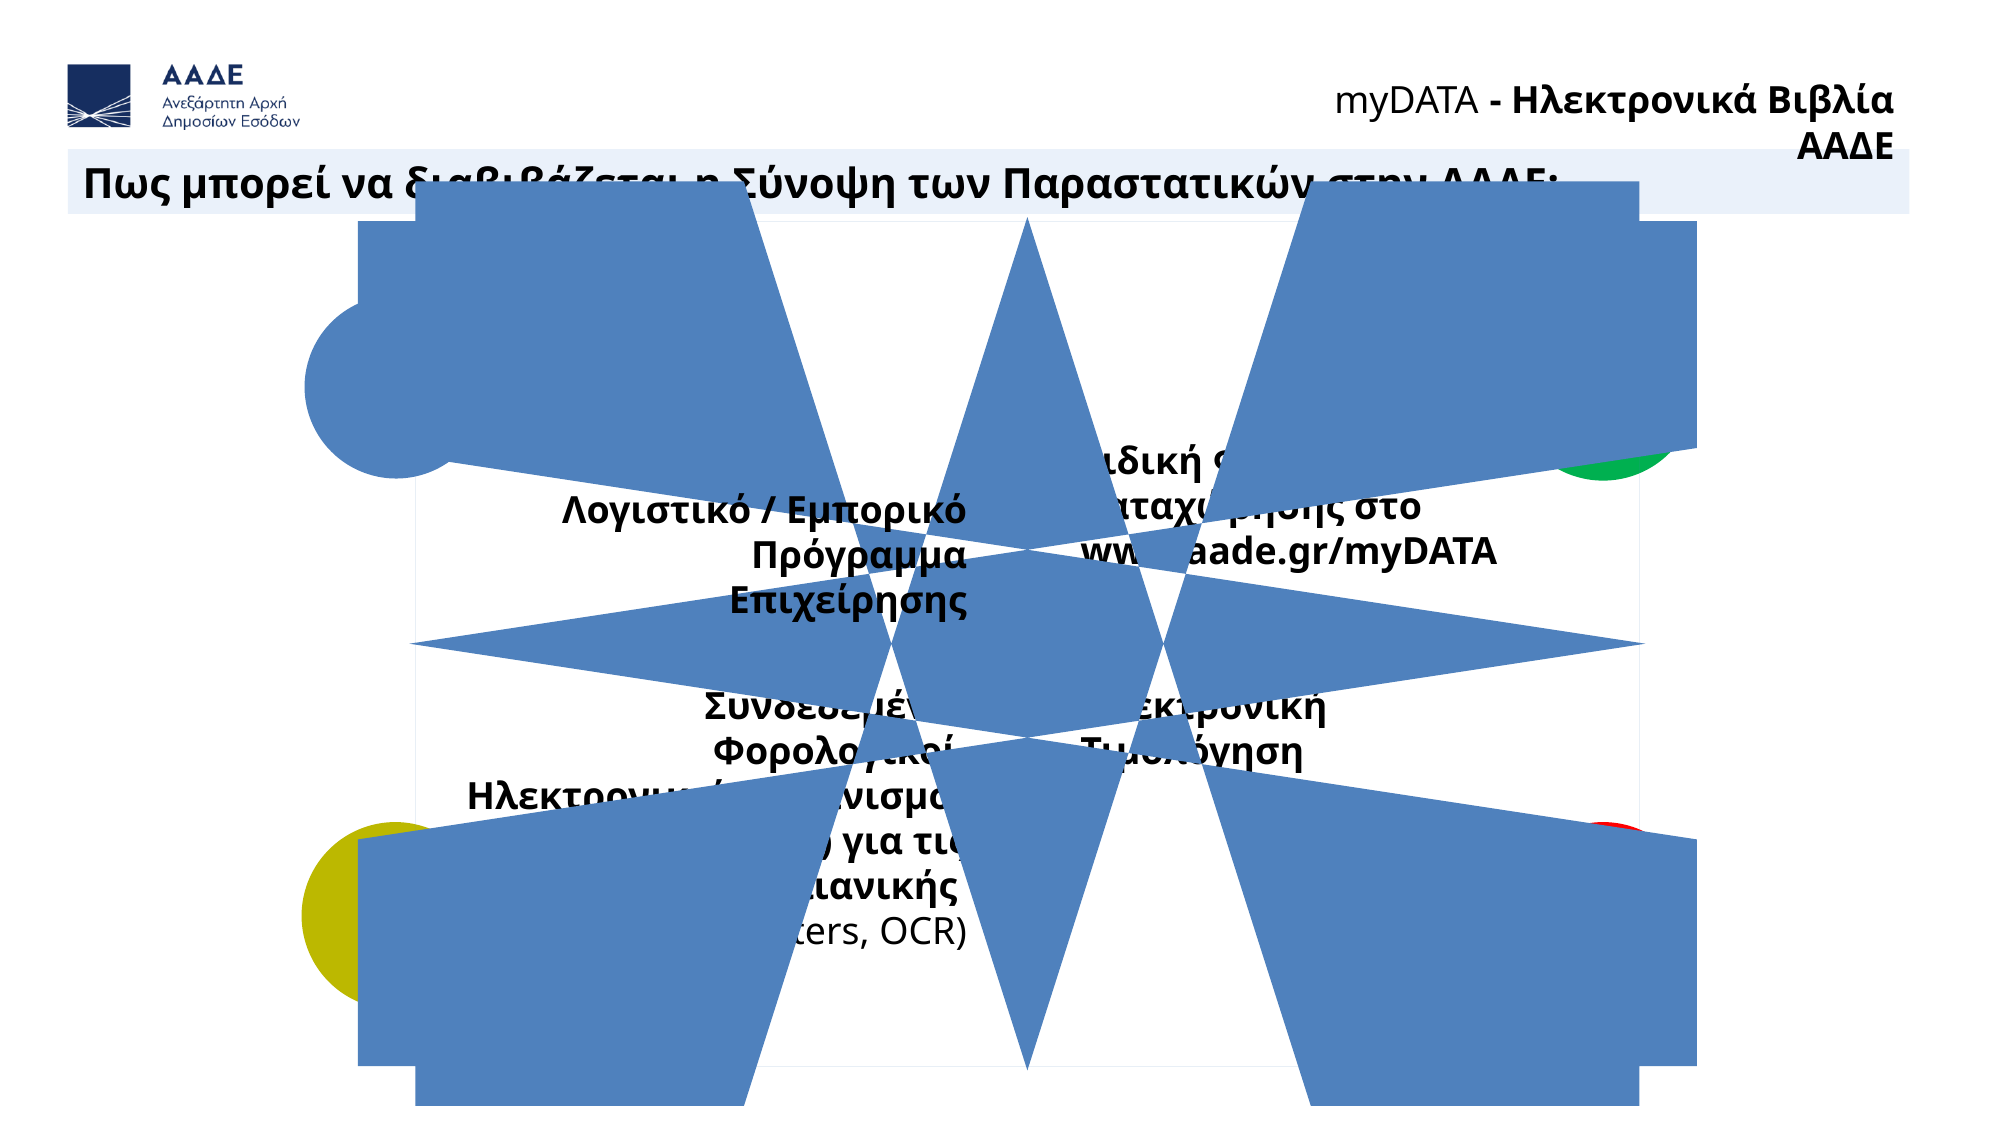

myDATA - Ηλεκτρονικά Βιβλία ΑΑΔΕ
Πως μπορεί να διαβιβάζεται η Σύνοψη των Παραστατικών στην ΑΑΔΕ;
1
2
Ειδική Φόρμα Καταχώρησης στο www.aade.gr/myDATA
Λογιστικό / Εμπορικό Πρόγραμμα Επιχείρησης
 Συνδεδεμένοι Φορολογικοί
Ηλεκτρονικοί Μηχανισμοί
(ΦΗΜ) για τις
συναλλαγές λιανικής
(Online Cash Registers, OCR)
Ηλεκτρονική Τιμολόγηση
3
4